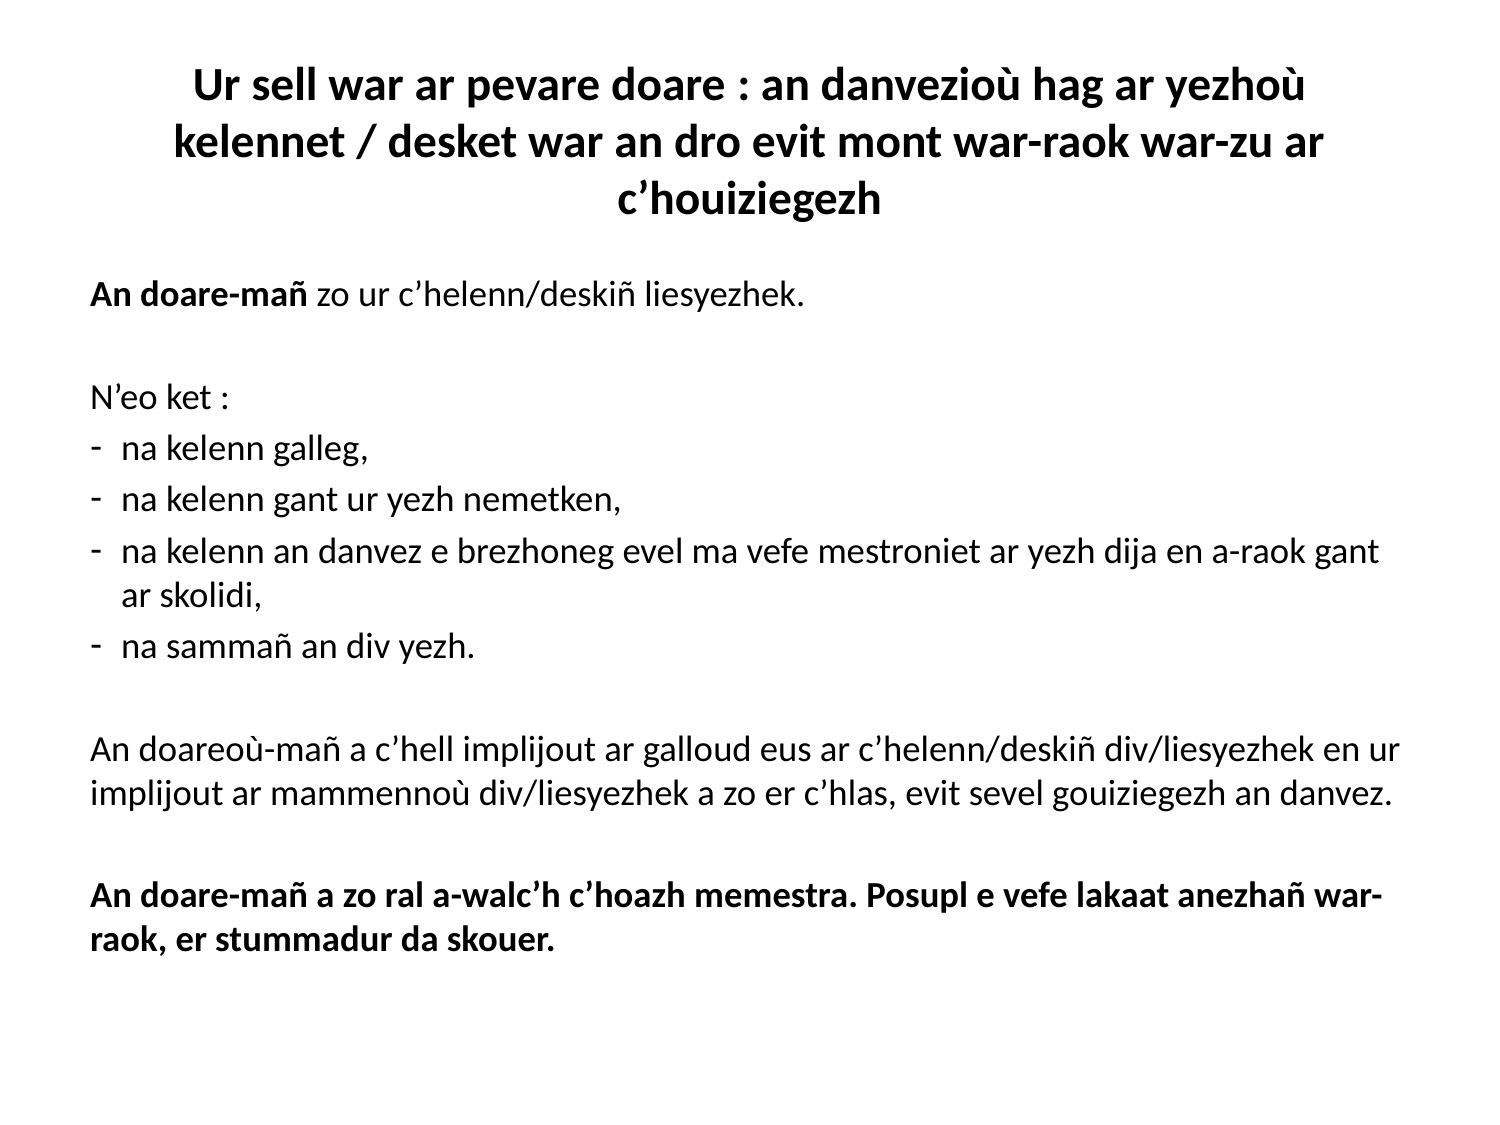

# Ur sell war ar pevare doare : an danvezioù hag ar yezhoù kelennet / desket war an dro evit mont war-raok war-zu ar c’houiziegezh
An doare-mañ zo ur c’helenn/deskiñ liesyezhek.
N’eo ket :
na kelenn galleg,
na kelenn gant ur yezh nemetken,
na kelenn an danvez e brezhoneg evel ma vefe mestroniet ar yezh dija en a-raok gant ar skolidi,
na sammañ an div yezh.
An doareoù-mañ a c’hell implijout ar galloud eus ar c’helenn/deskiñ div/liesyezhek en ur implijout ar mammennoù div/liesyezhek a zo er c’hlas, evit sevel gouiziegezh an danvez.
An doare-mañ a zo ral a-walc’h c’hoazh memestra. Posupl e vefe lakaat anezhañ war-raok, er stummadur da skouer.